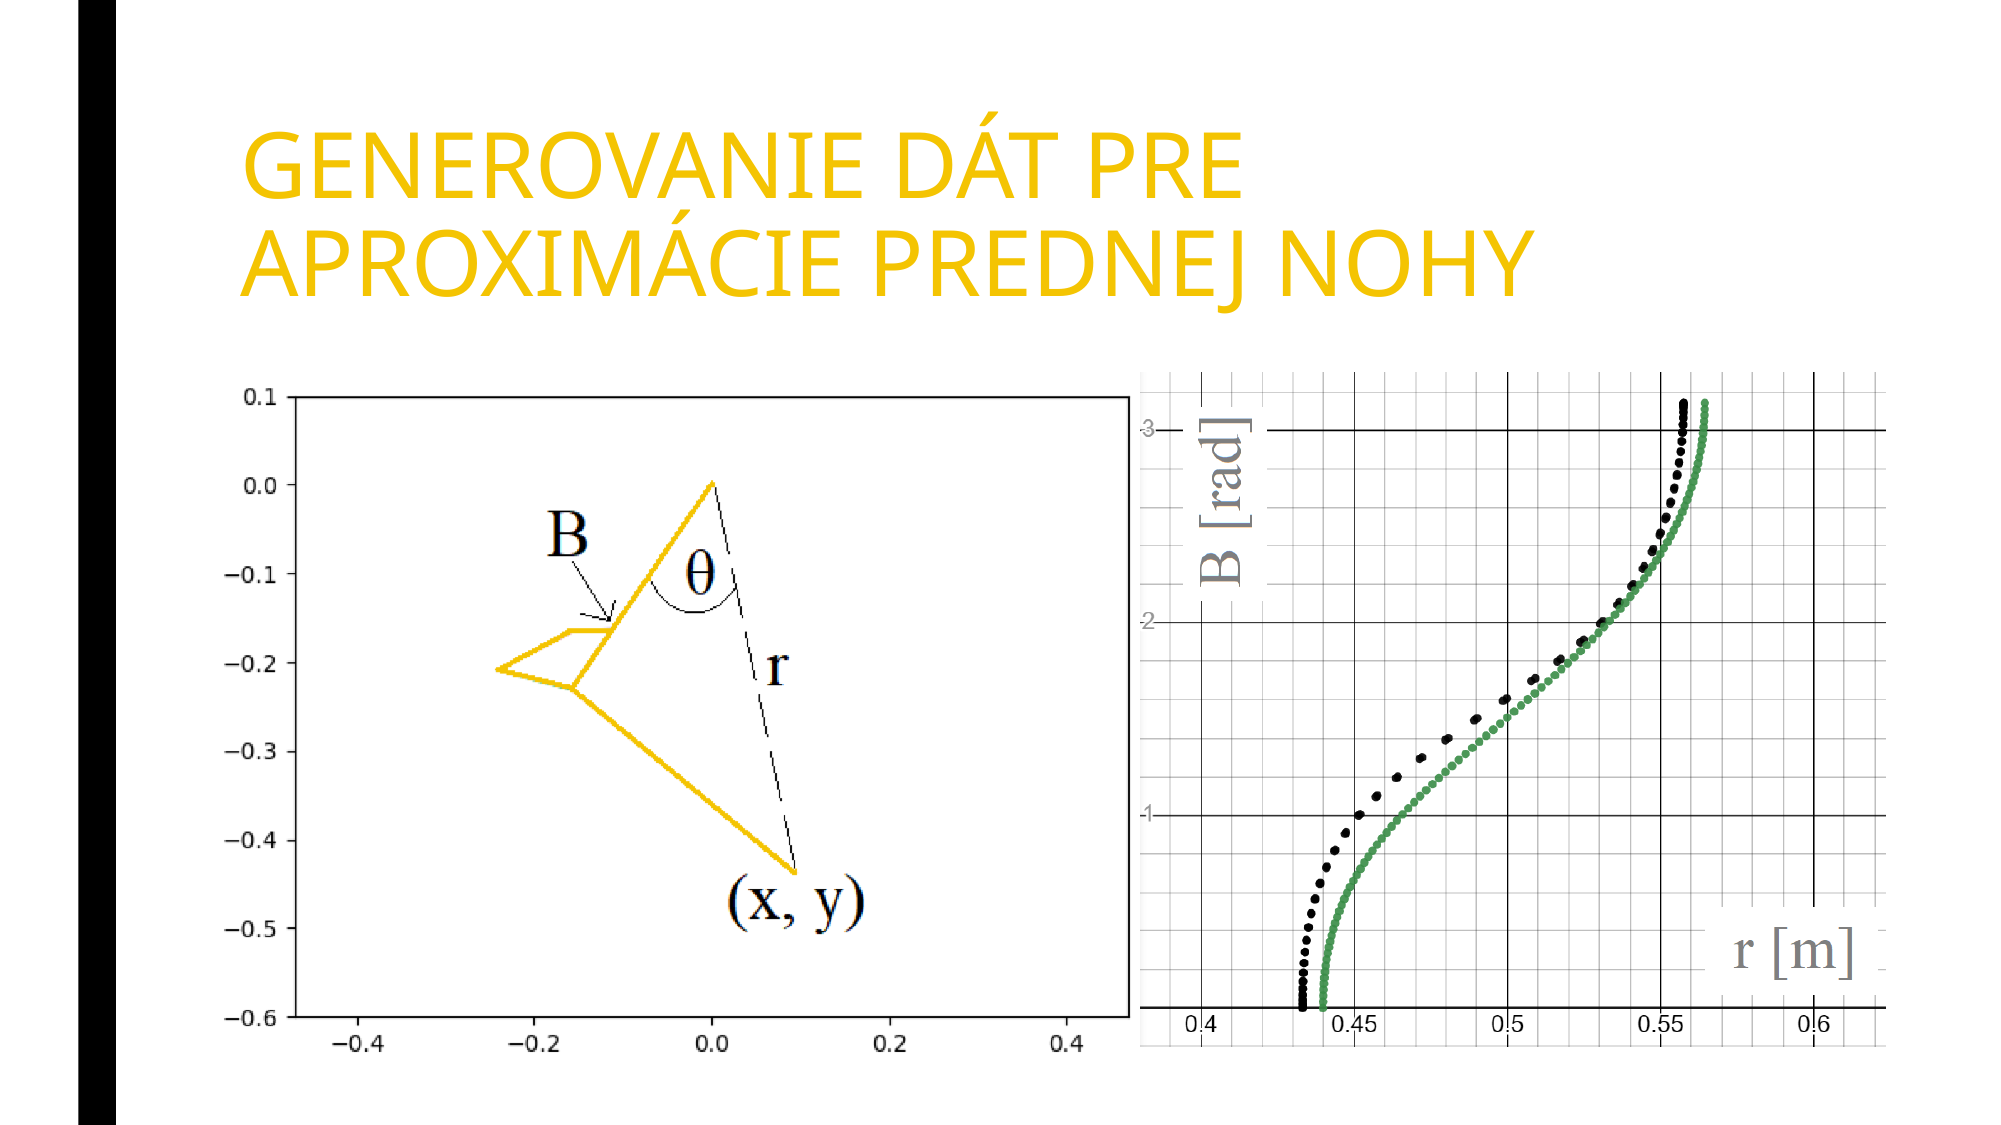

# GENEROVANIE DÁT PRE APROXIMÁCIE PREDNEJ NOHY